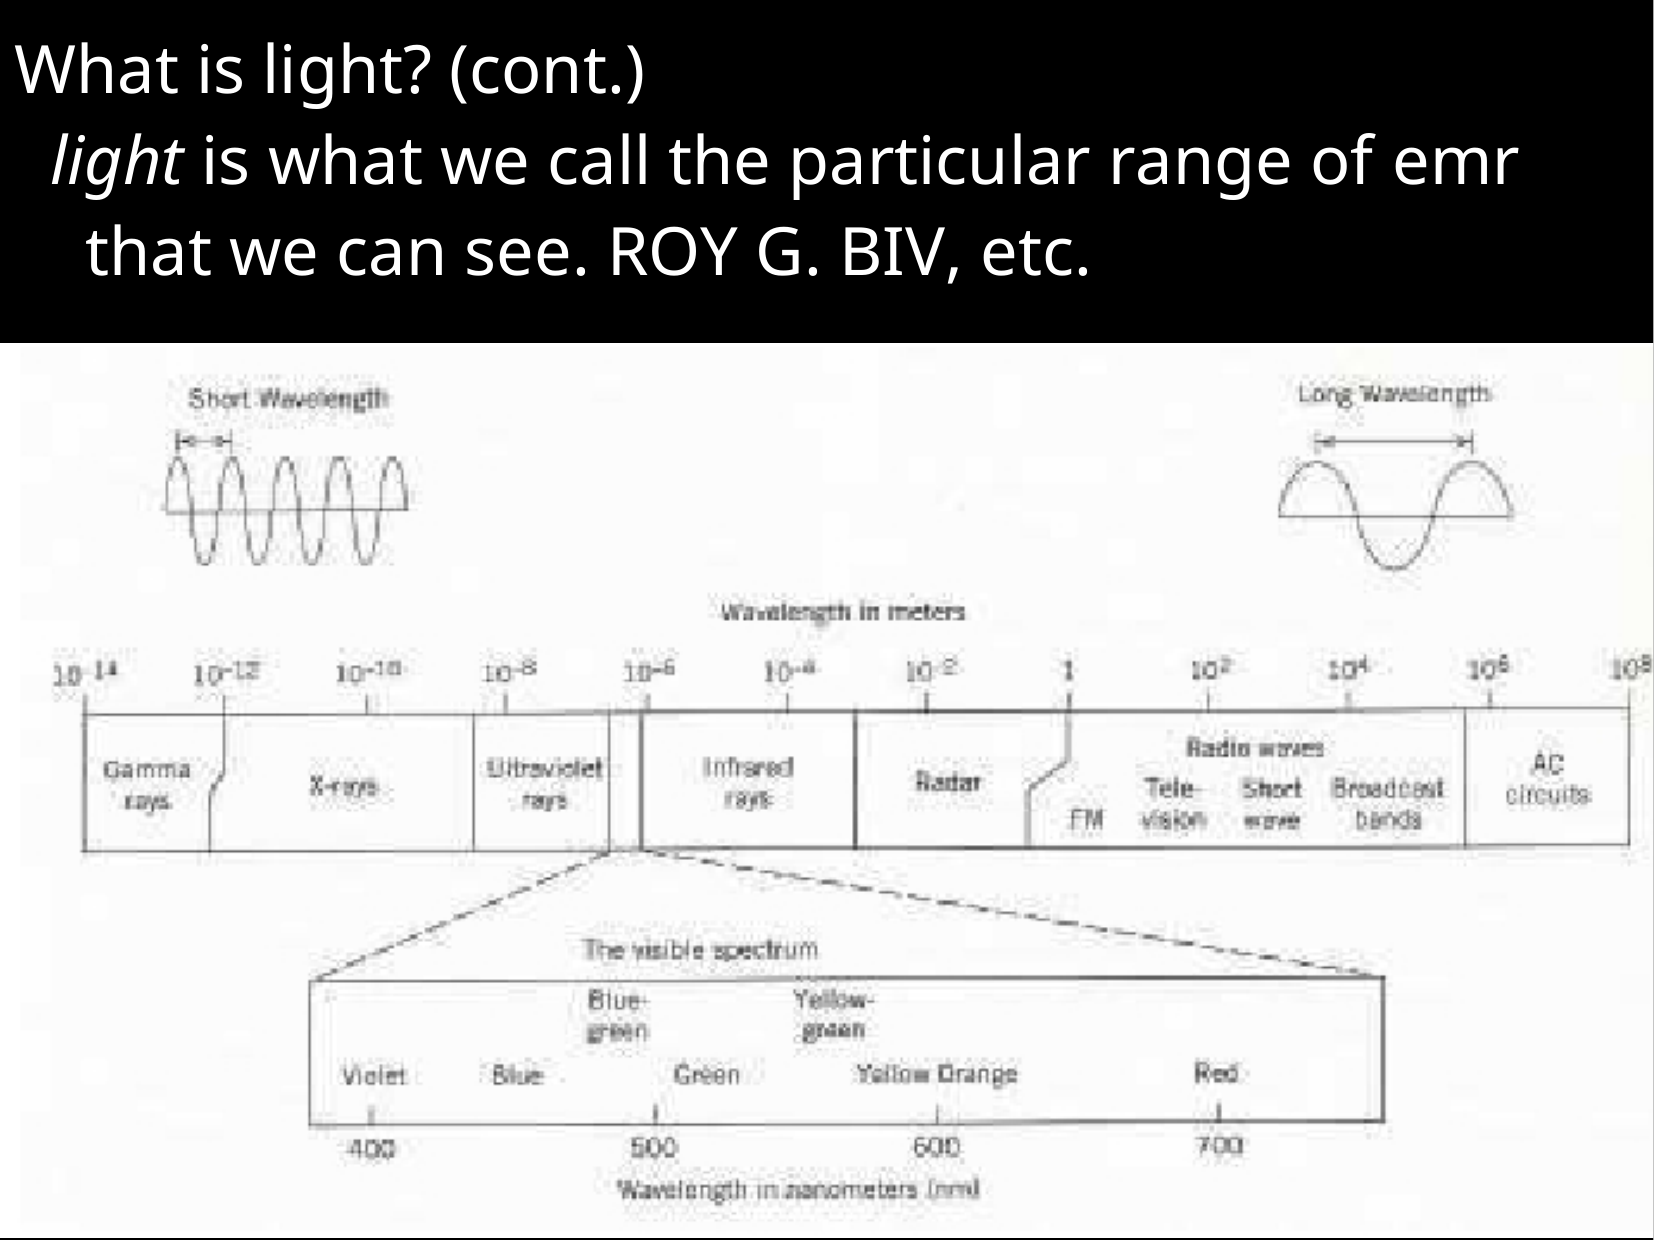

What is light? (cont.)
light is what we call the particular range of emr that we can see. ROY G. BIV, etc.